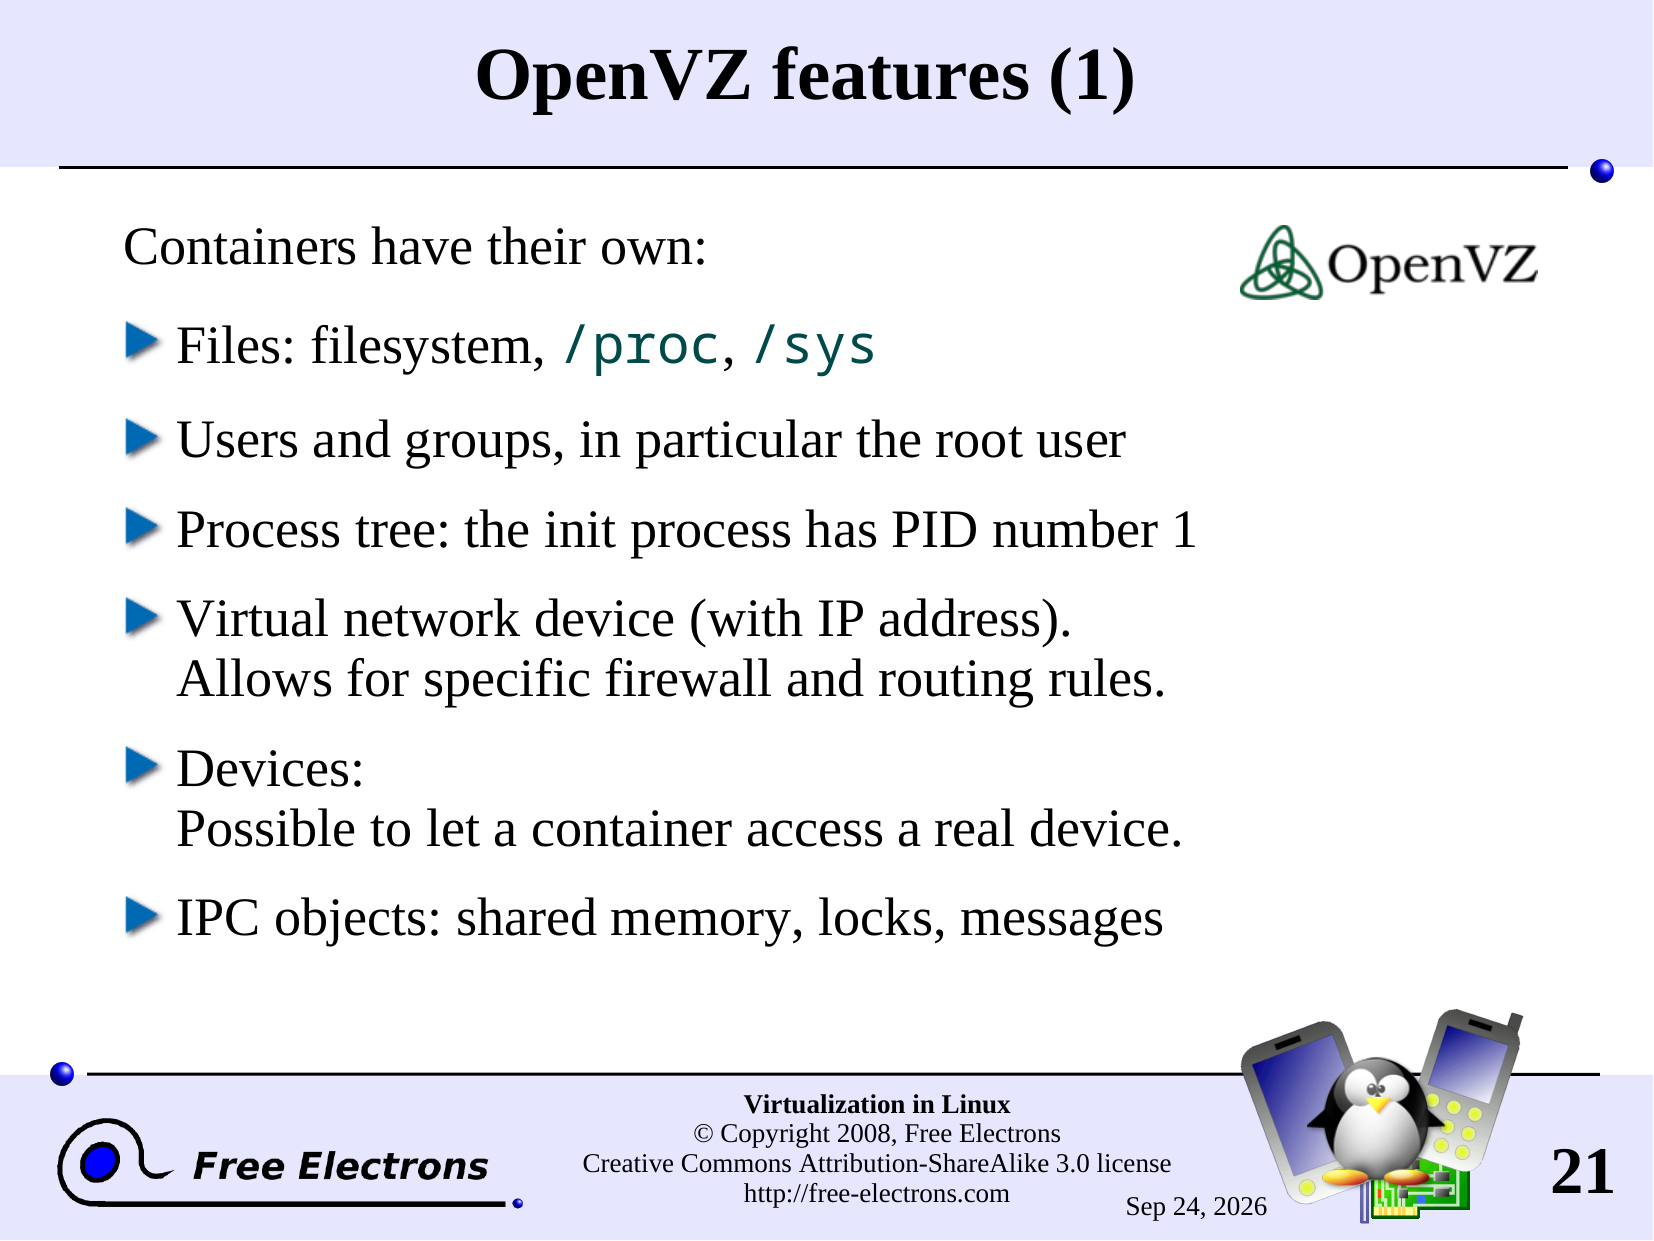

# OpenVZ features (1)
Containers have their own:
Files: filesystem, /proc, /sys
Users and groups, in particular the root user
Process tree: the init process has PID number 1
Virtual network device (with IP address).
Allows for specific firewall and routing rules.
Devices:
Possible to let a container access a real device.
IPC objects: shared memory, locks, messages